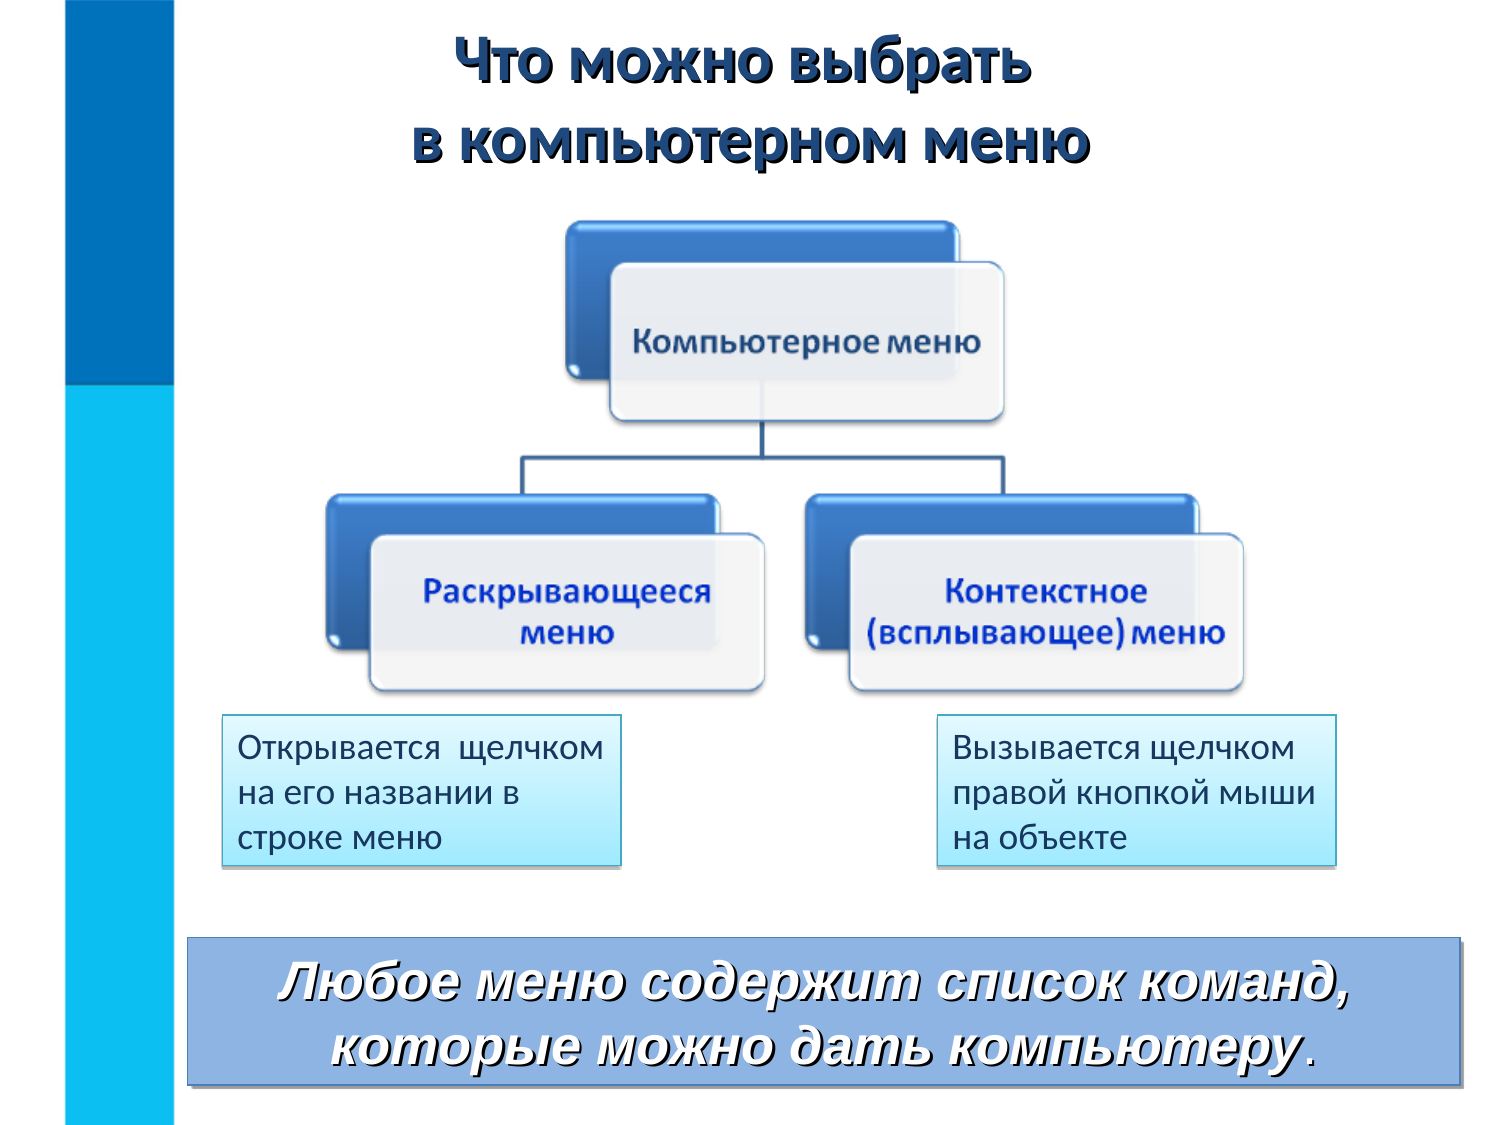

# Что можно выбрать в компьютерном меню
Открывается щелчком на его названии в строке меню
Вызывается щелчком правой кнопкой мыши на объекте
Любое меню содержит список команд,
которые можно дать компьютеру.